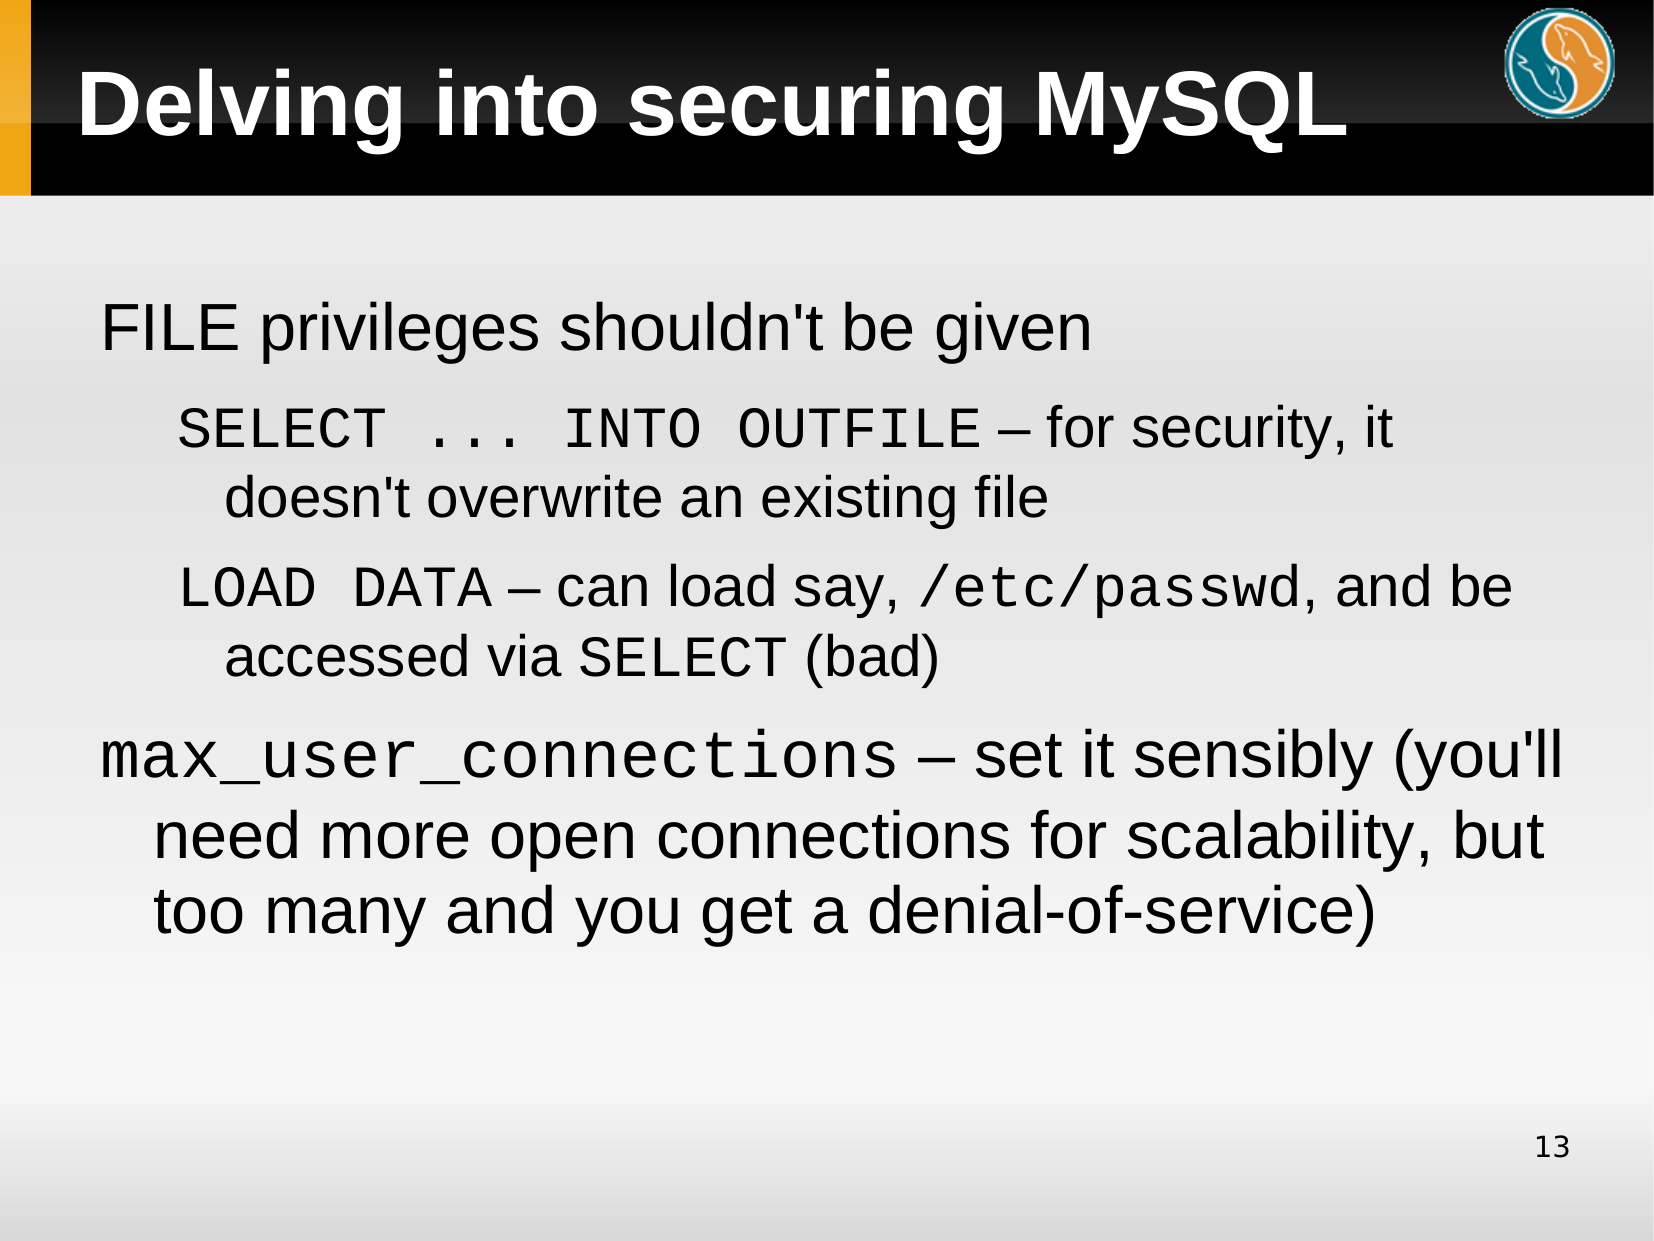

# Delving into securing MySQL
FILE privileges shouldn't be given
SELECT ... INTO OUTFILE – for security, it doesn't overwrite an existing file
LOAD DATA – can load say, /etc/passwd, and be accessed via SELECT (bad)
max_user_connections – set it sensibly (you'll need more open connections for scalability, but too many and you get a denial-of-service)
13